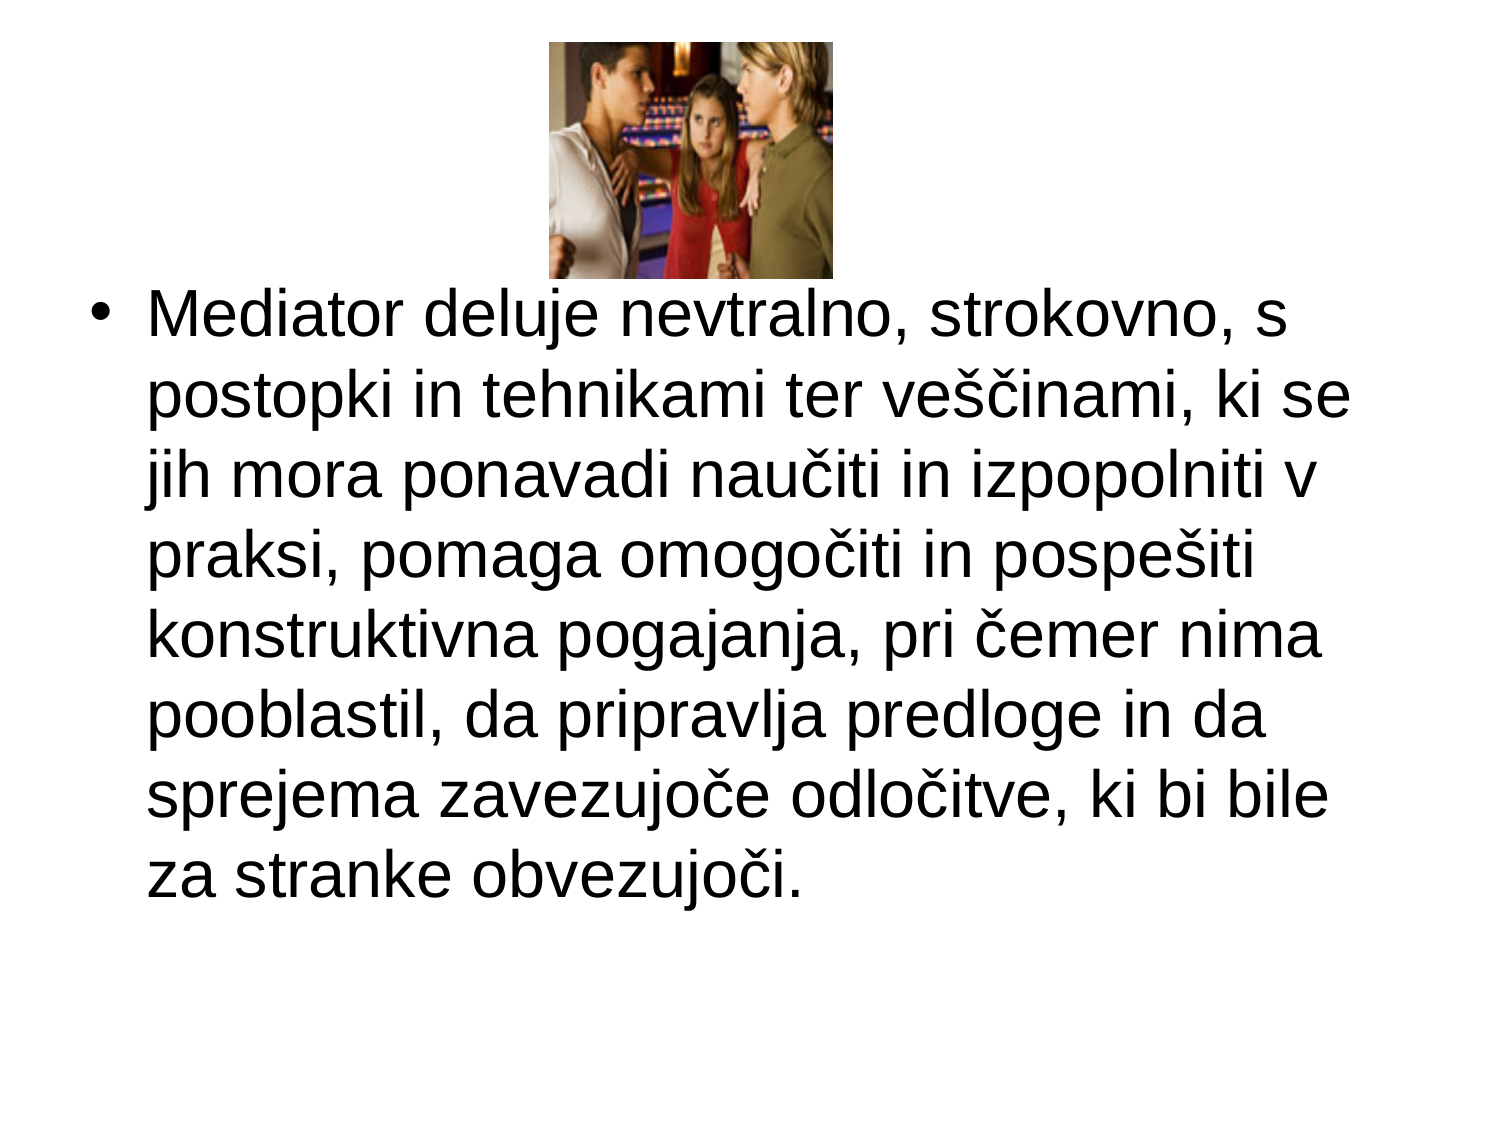

#
Mediator deluje nevtralno, strokovno, s postopki in tehnikami ter veščinami, ki se jih mora ponavadi naučiti in izpopolniti v praksi, pomaga omogočiti in pospešiti konstruktivna pogajanja, pri čemer nima pooblastil, da pripravlja predloge in da sprejema zavezujoče odločitve, ki bi bile za stranke obvezujoči.